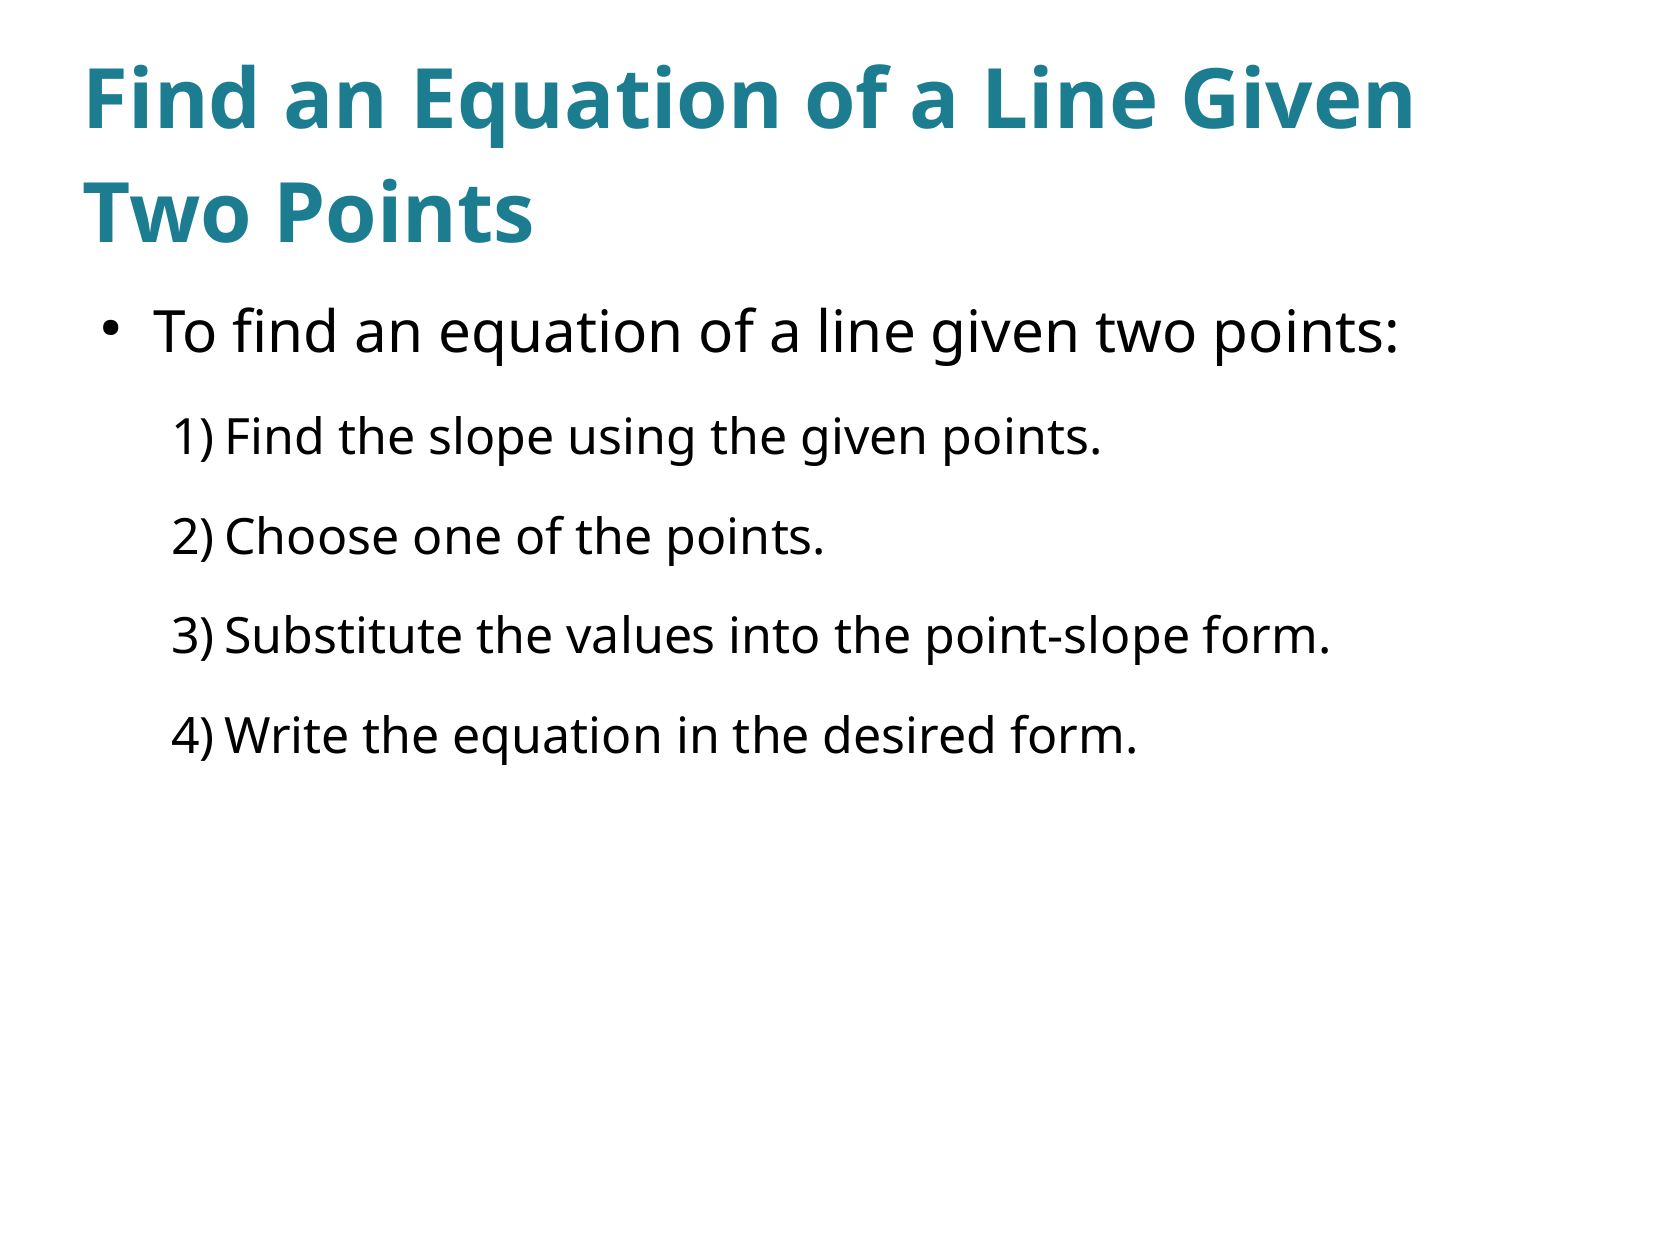

# Find an Equation of a Line Given Two Points
To find an equation of a line given two points:
Find the slope using the given points.
Choose one of the points.
Substitute the values into the point-slope form.
Write the equation in the desired form.